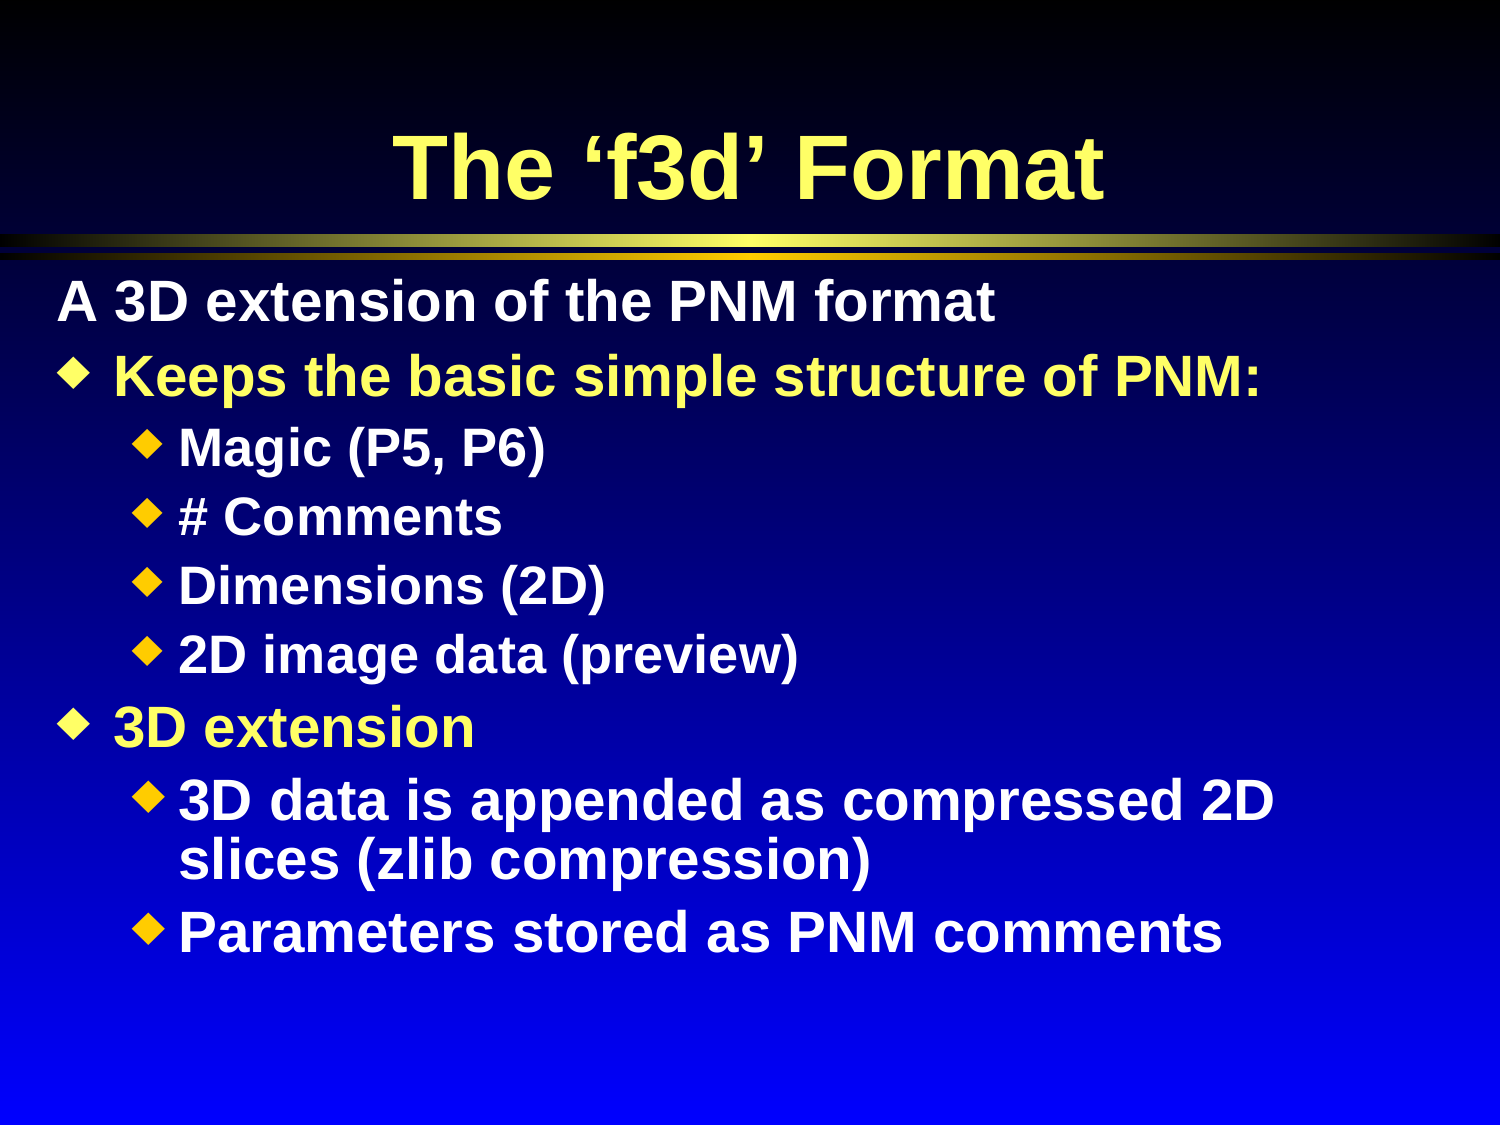

# The ‘f3d’ Format
A 3D extension of the PNM format
Keeps the basic simple structure of PNM:
Magic (P5, P6)
# Comments
Dimensions (2D)
2D image data (preview)
3D extension
3D data is appended as compressed 2D slices (zlib compression)
Parameters stored as PNM comments